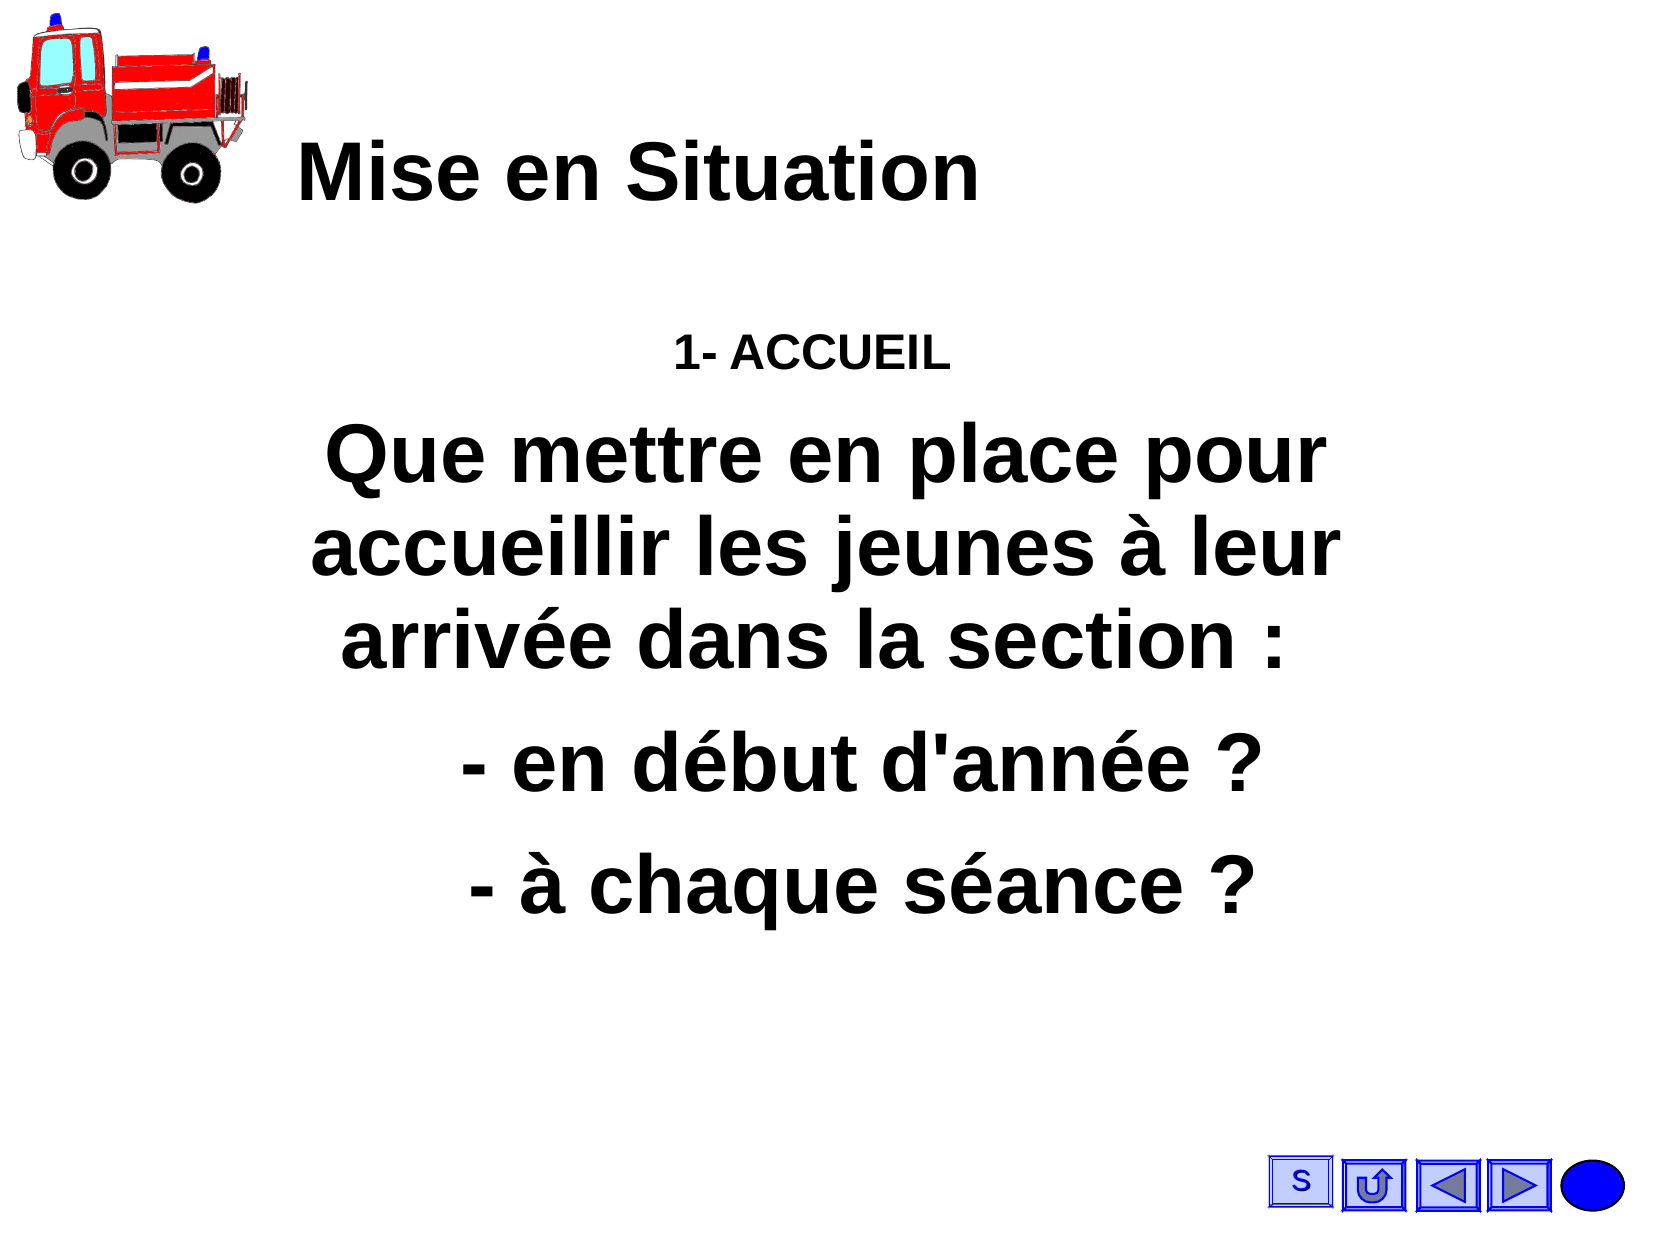

Mise en Situation
1- ACCUEIL
# Que mettre en place pour accueillir les jeunes à leur arrivée dans la section :
- en début d'année ?
- à chaque séance ?